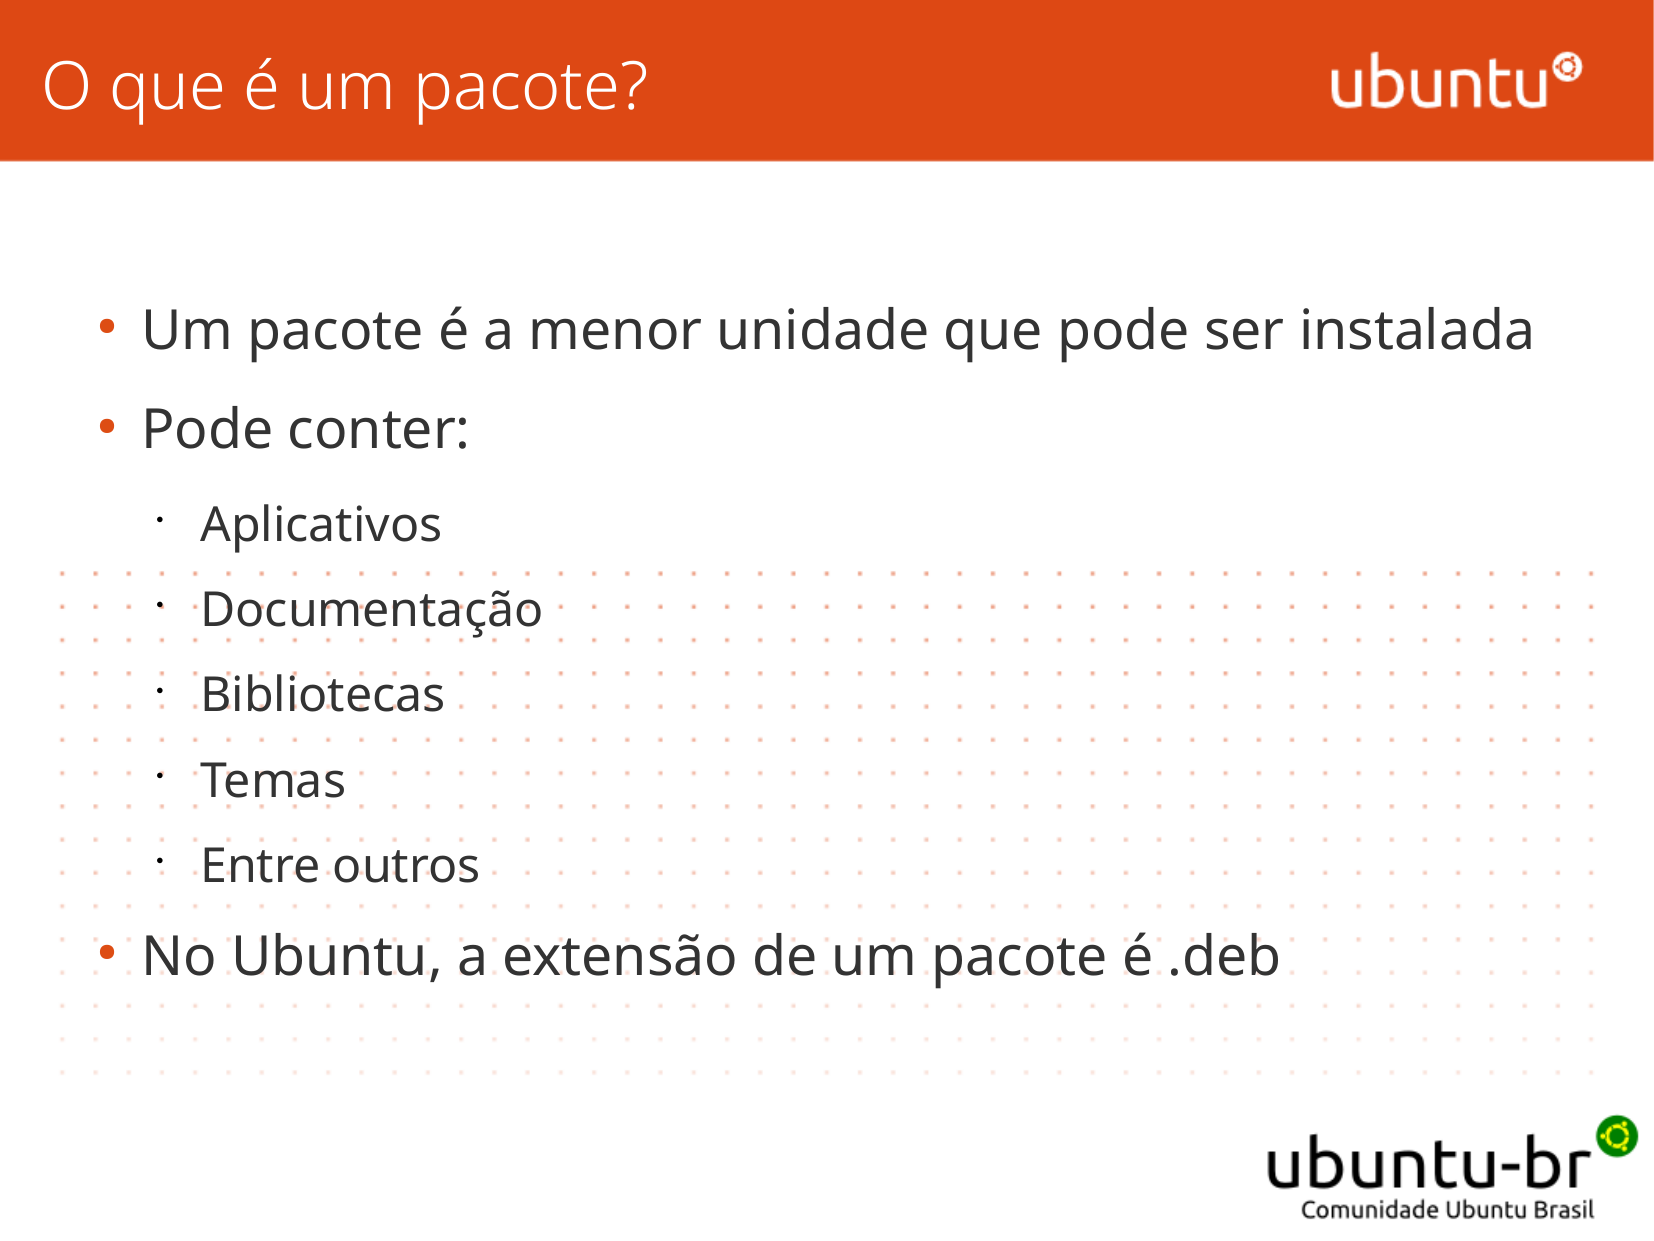

# O que é um pacote?
Um pacote é a menor unidade que pode ser instalada
Pode conter:
Aplicativos
Documentação
Bibliotecas
Temas
Entre outros
No Ubuntu, a extensão de um pacote é .deb